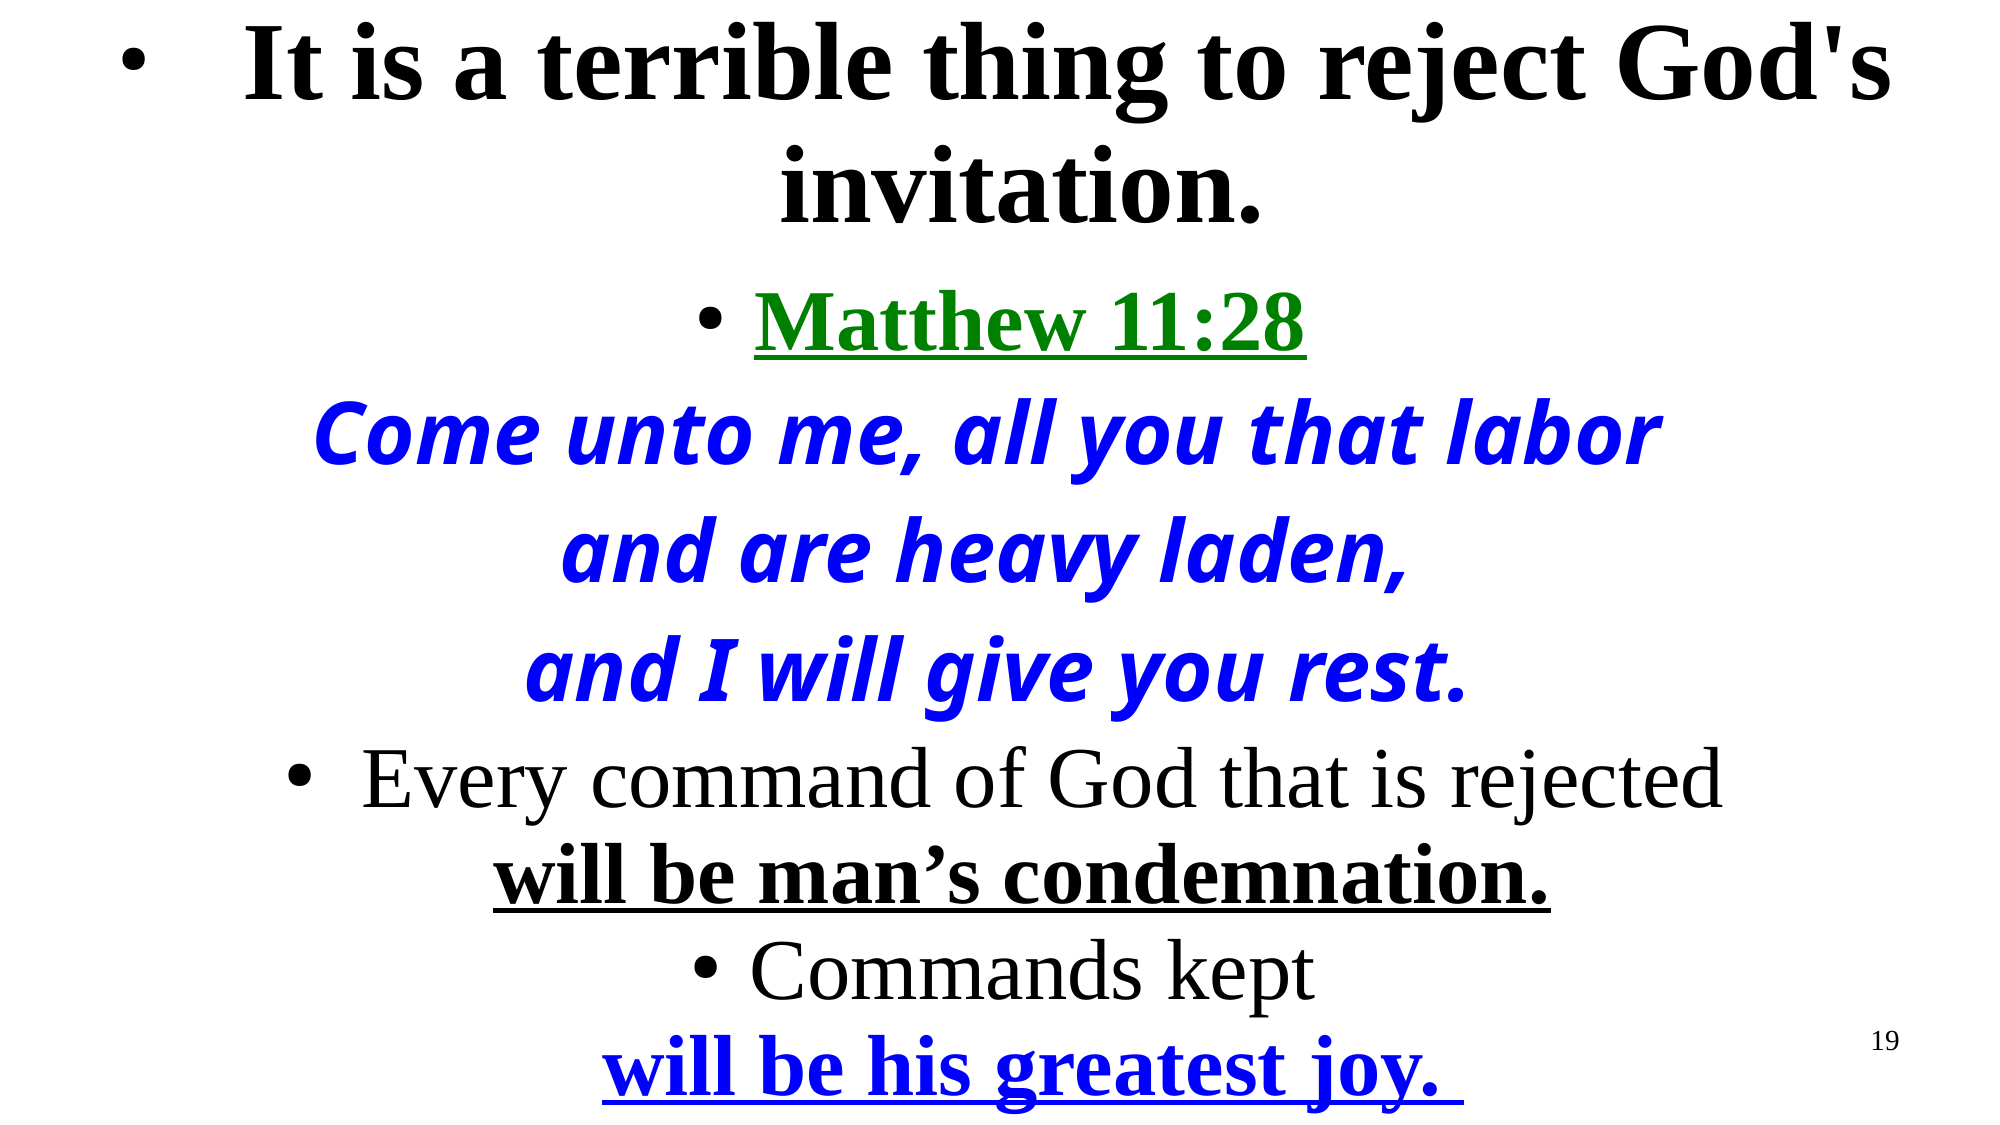

# It is a terrible thing to reject God's invitation.
Matthew 11:28
Come unto me, all you that labor
and are heavy laden,
and I will give you rest.
 Every command of God that is rejected
will be man’s condemnation.
Commands kept
will be his greatest joy.
19